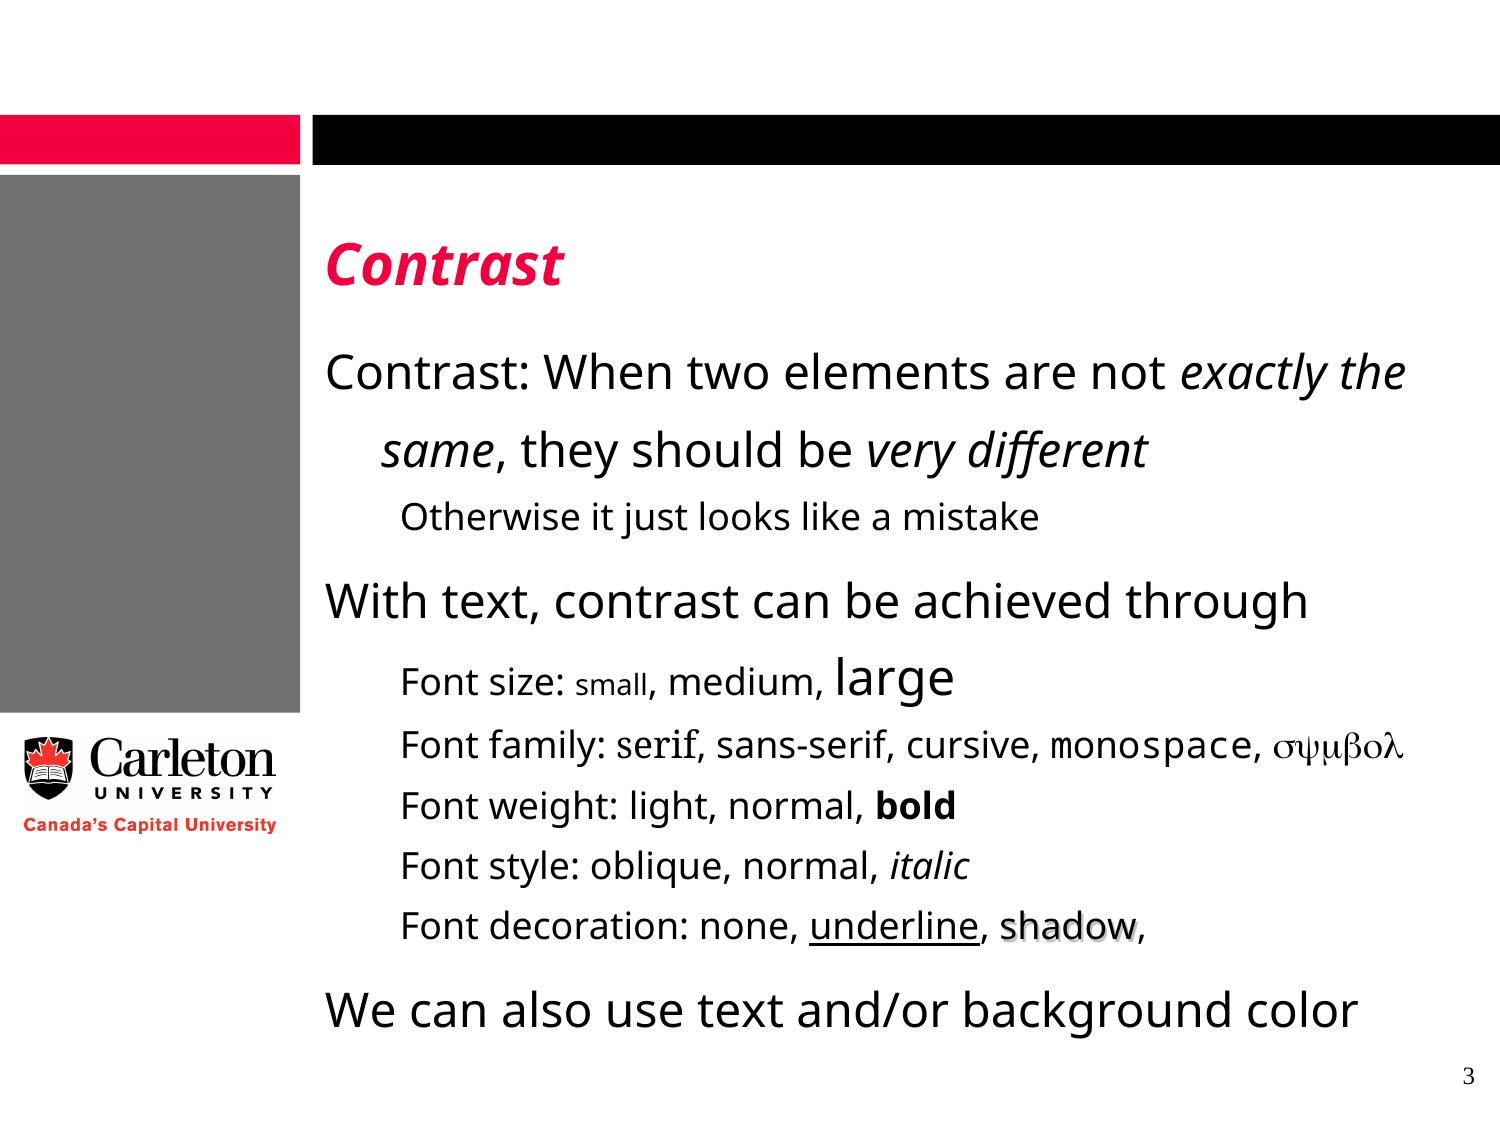

# Contrast
Contrast: When two elements are not exactly the same, they should be very different
Otherwise it just looks like a mistake
With text, contrast can be achieved through
Font size: small, medium, large
Font family: serif, sans-serif, cursive, monospace, symbol
Font weight: light, normal, bold
Font style: oblique, normal, italic
Font decoration: none, underline, shadow,
We can also use text and/or background color
3